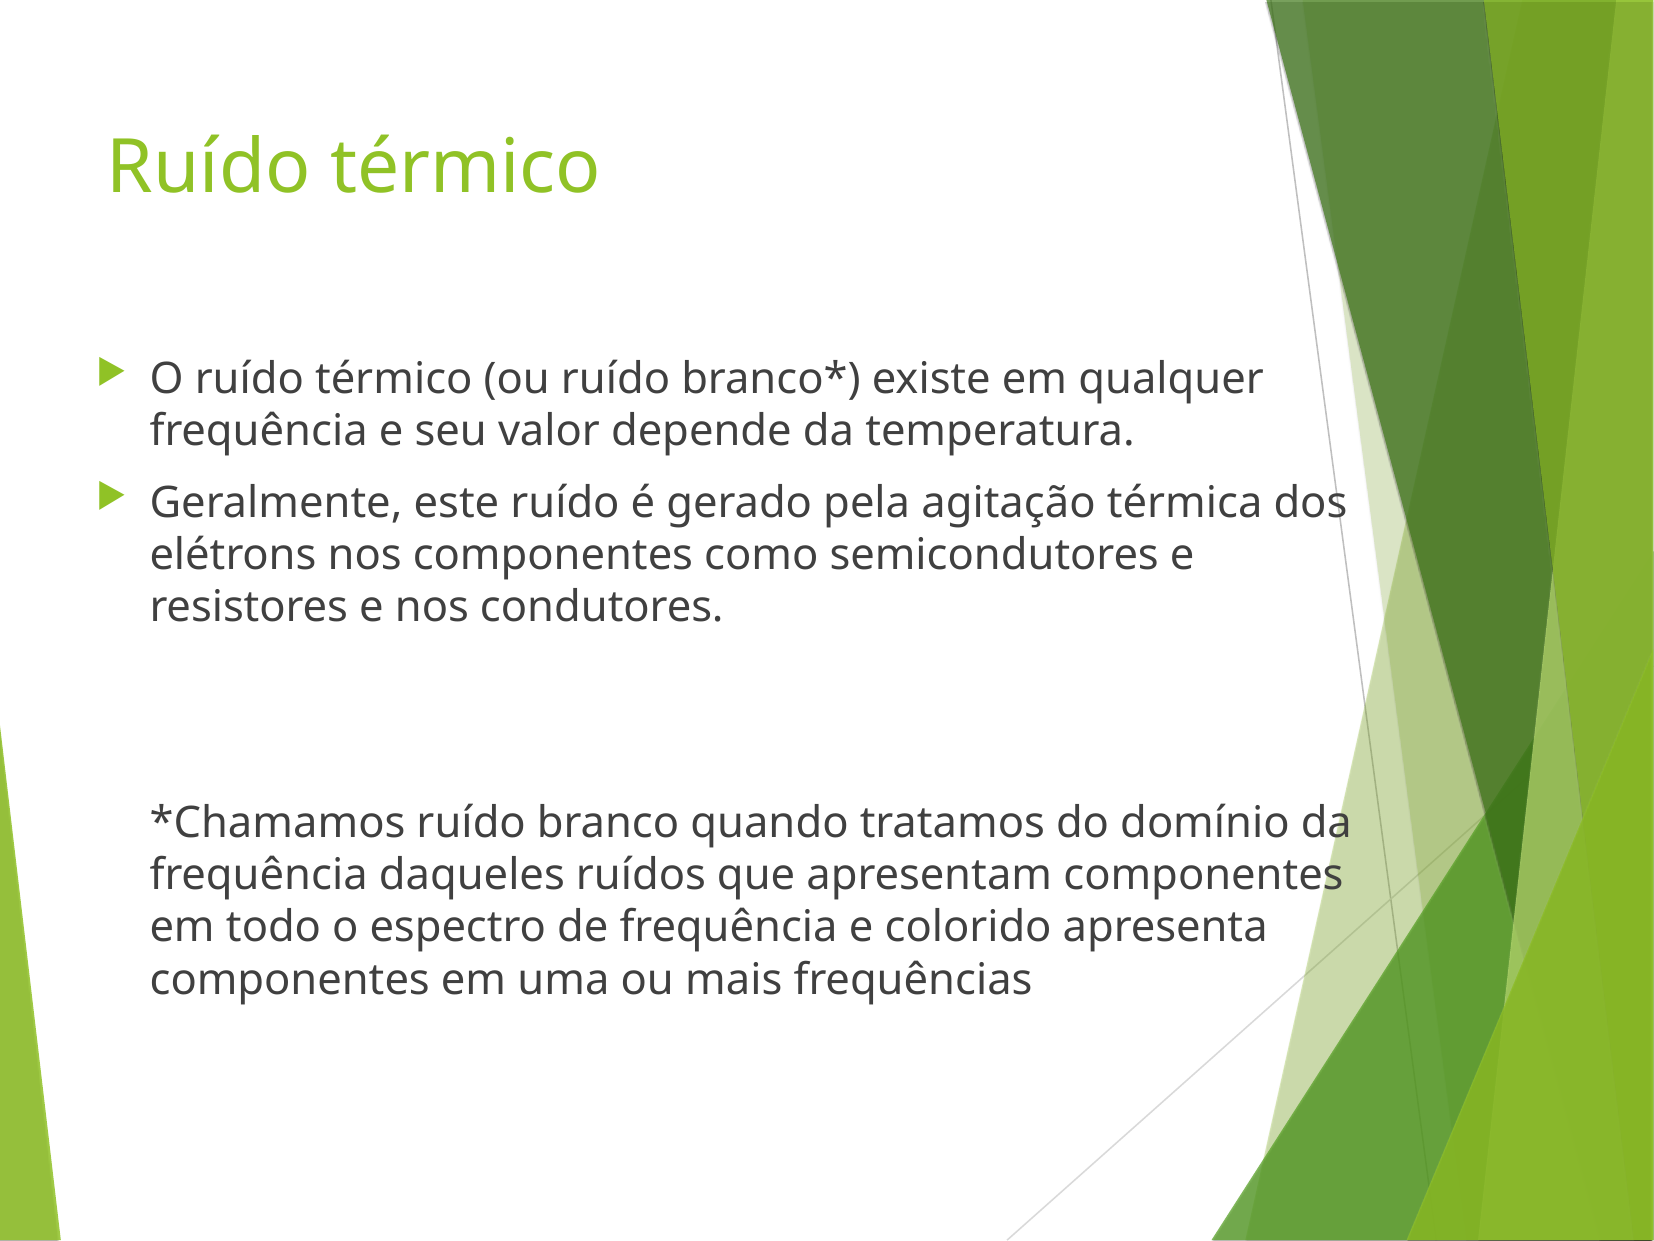

# Ruído térmico
O ruído térmico (ou ruído branco*) existe em qualquer frequência e seu valor depende da temperatura.
Geralmente, este ruído é gerado pela agitação térmica dos elétrons nos componentes como semicondutores e resistores e nos condutores.
*Chamamos ruído branco quando tratamos do domínio da frequência daqueles ruídos que apresentam componentes em todo o espectro de frequência e colorido apresenta componentes em uma ou mais frequências